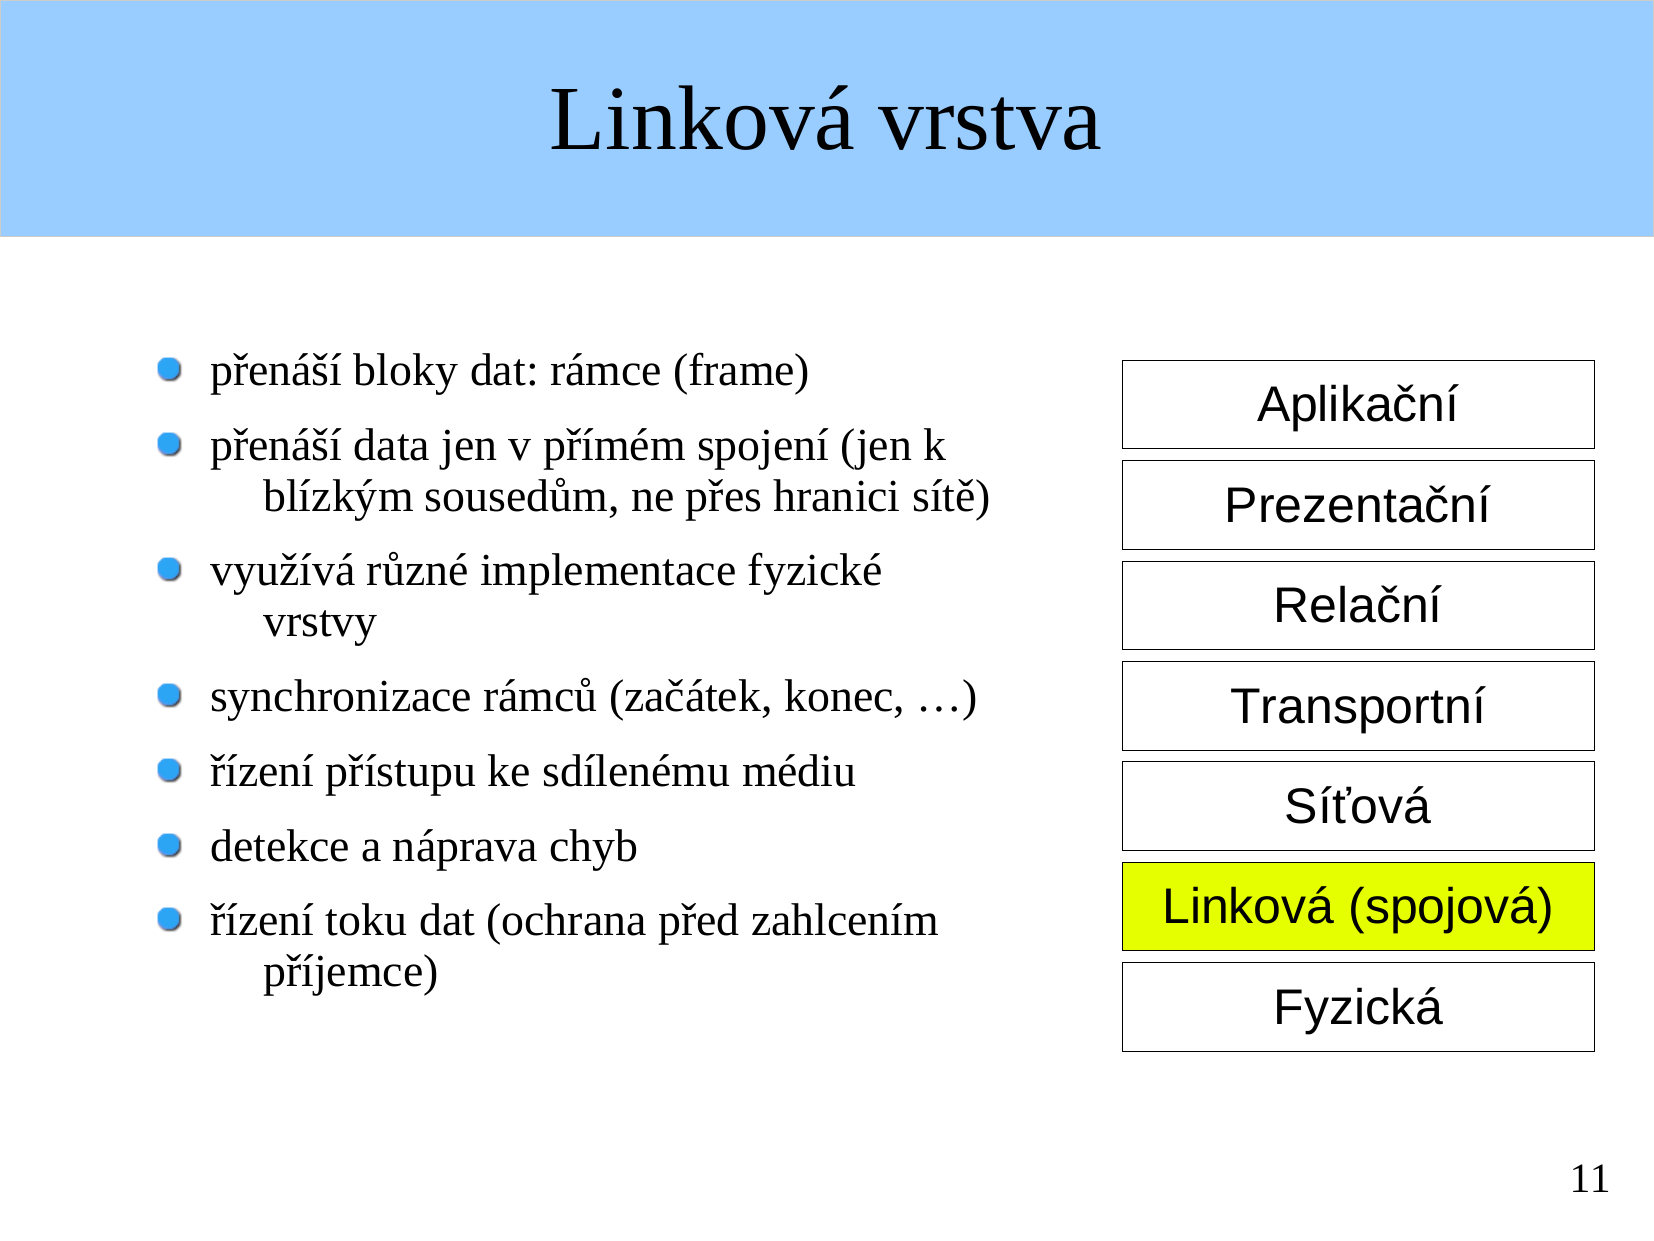

# Linková vrstva
přenáší bloky dat: rámce (frame)
přenáší data jen v přímém spojení (jen k blízkým sousedům, ne přes hranici sítě)
využívá různé implementace fyzické vrstvy
synchronizace rámců (začátek, konec, …)
řízení přístupu ke sdílenému médiu
detekce a náprava chyb
řízení toku dat (ochrana před zahlcením příjemce)
Aplikační
Prezentační
Relační
Transportní
Síťová
Linková (spojová)
Fyzická